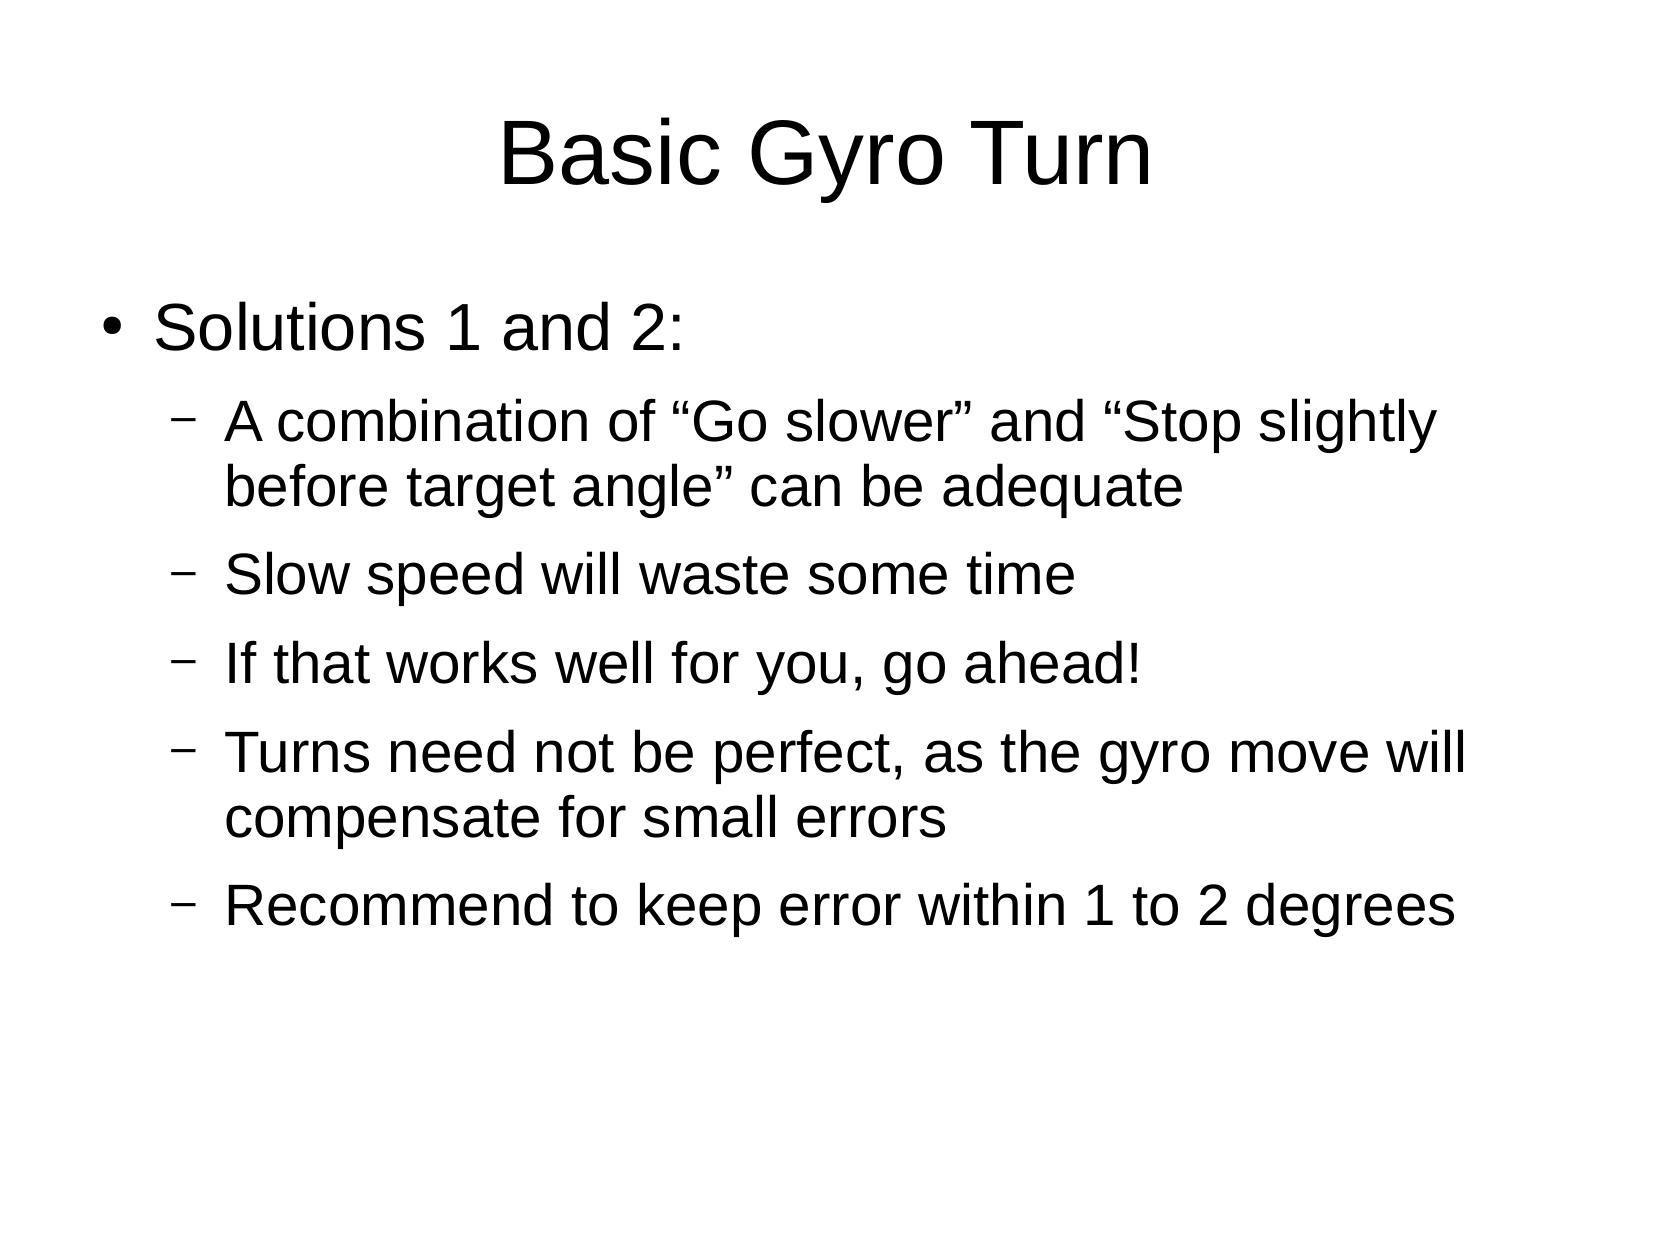

# Basic Gyro Turn
Solutions 1 and 2:
A combination of “Go slower” and “Stop slightly before target angle” can be adequate
Slow speed will waste some time
If that works well for you, go ahead!
Turns need not be perfect, as the gyro move will compensate for small errors
Recommend to keep error within 1 to 2 degrees